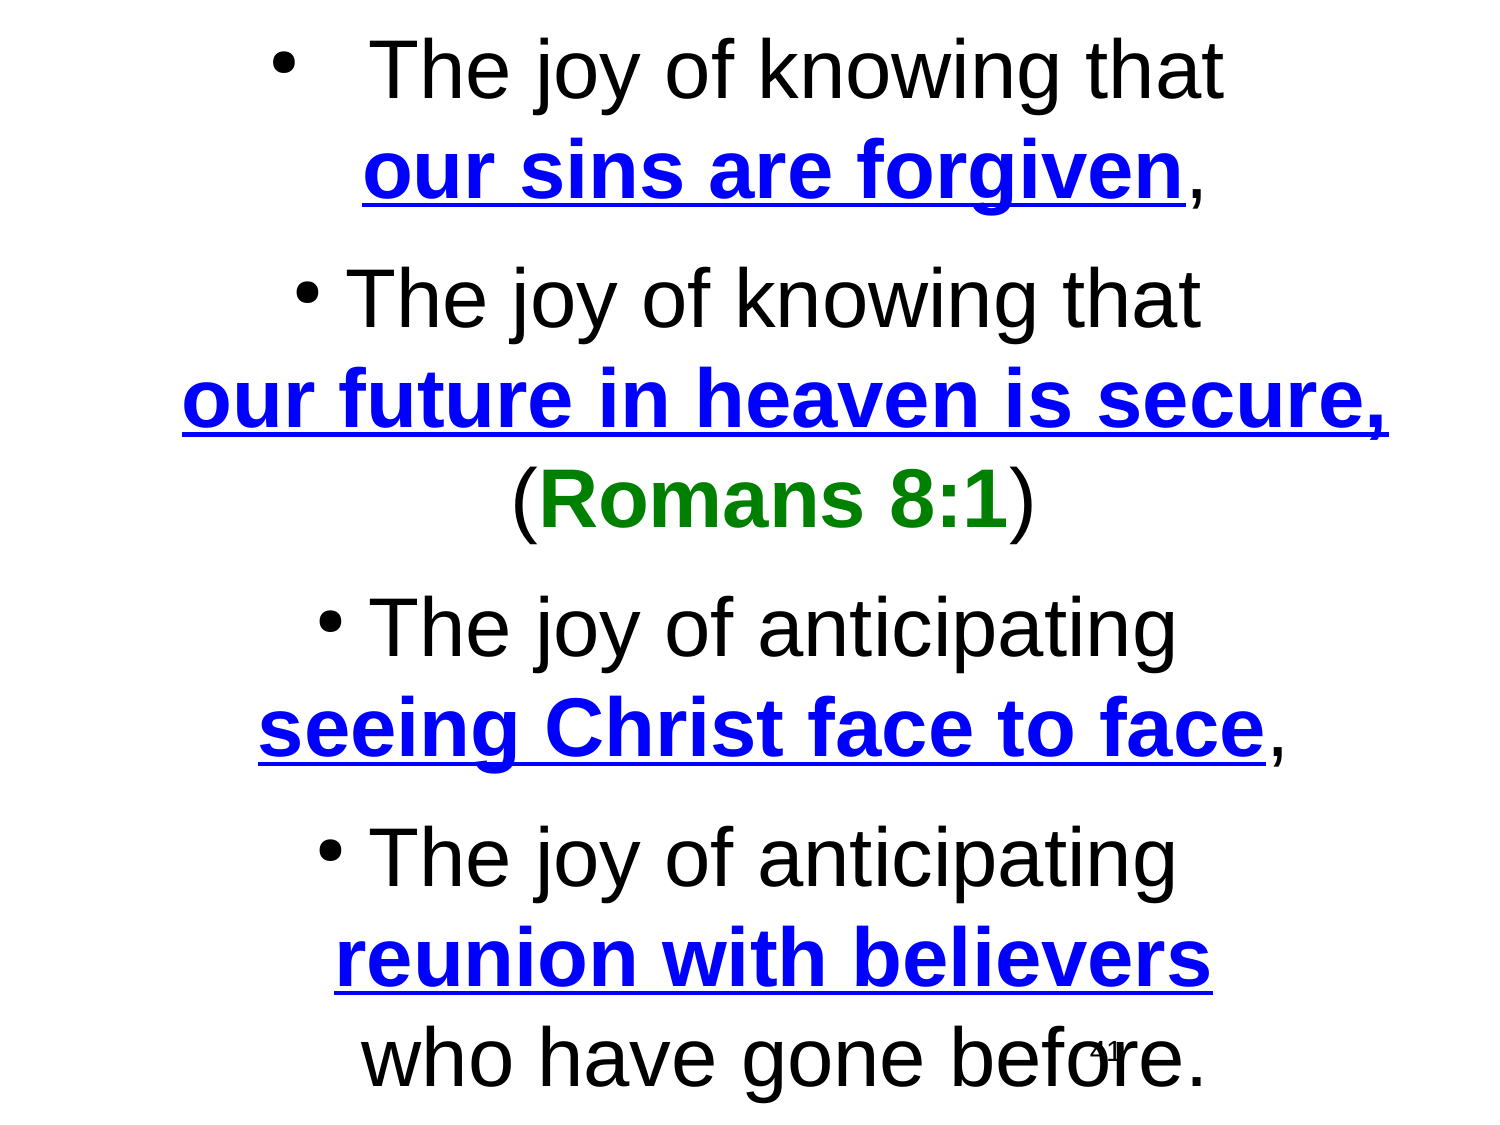

# The joy of knowing that our sins are forgiven,
The joy of knowing that
our future in heaven is secure,
(Romans 8:1)
The joy of anticipating
seeing Christ face to face,
The joy of anticipating
reunion with believers
who have gone before.
41